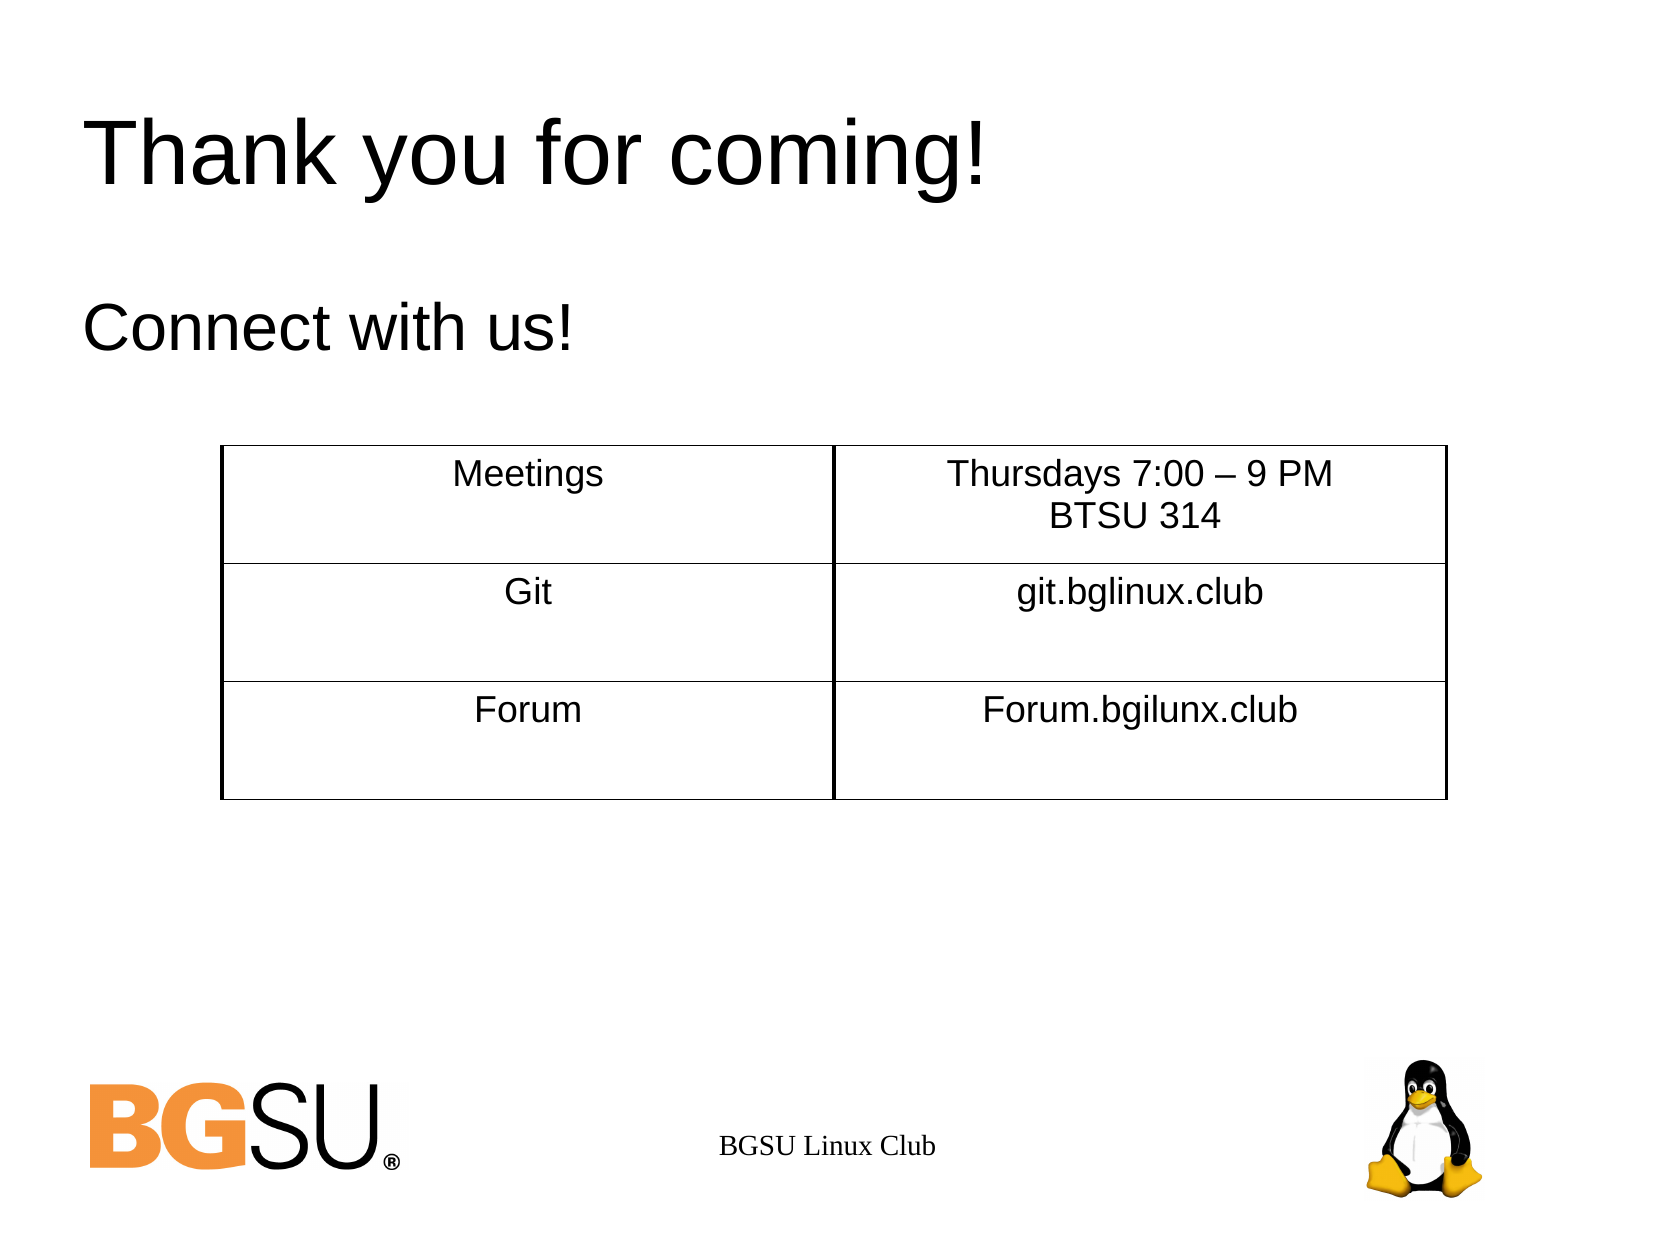

# Thank you for coming!
Connect with us!
| Meetings | Thursdays 7:00 – 9 PM BTSU 314 |
| --- | --- |
| Git | git.bglinux.club |
| Forum | Forum.bgilunx.club |
BGSU Linux Club